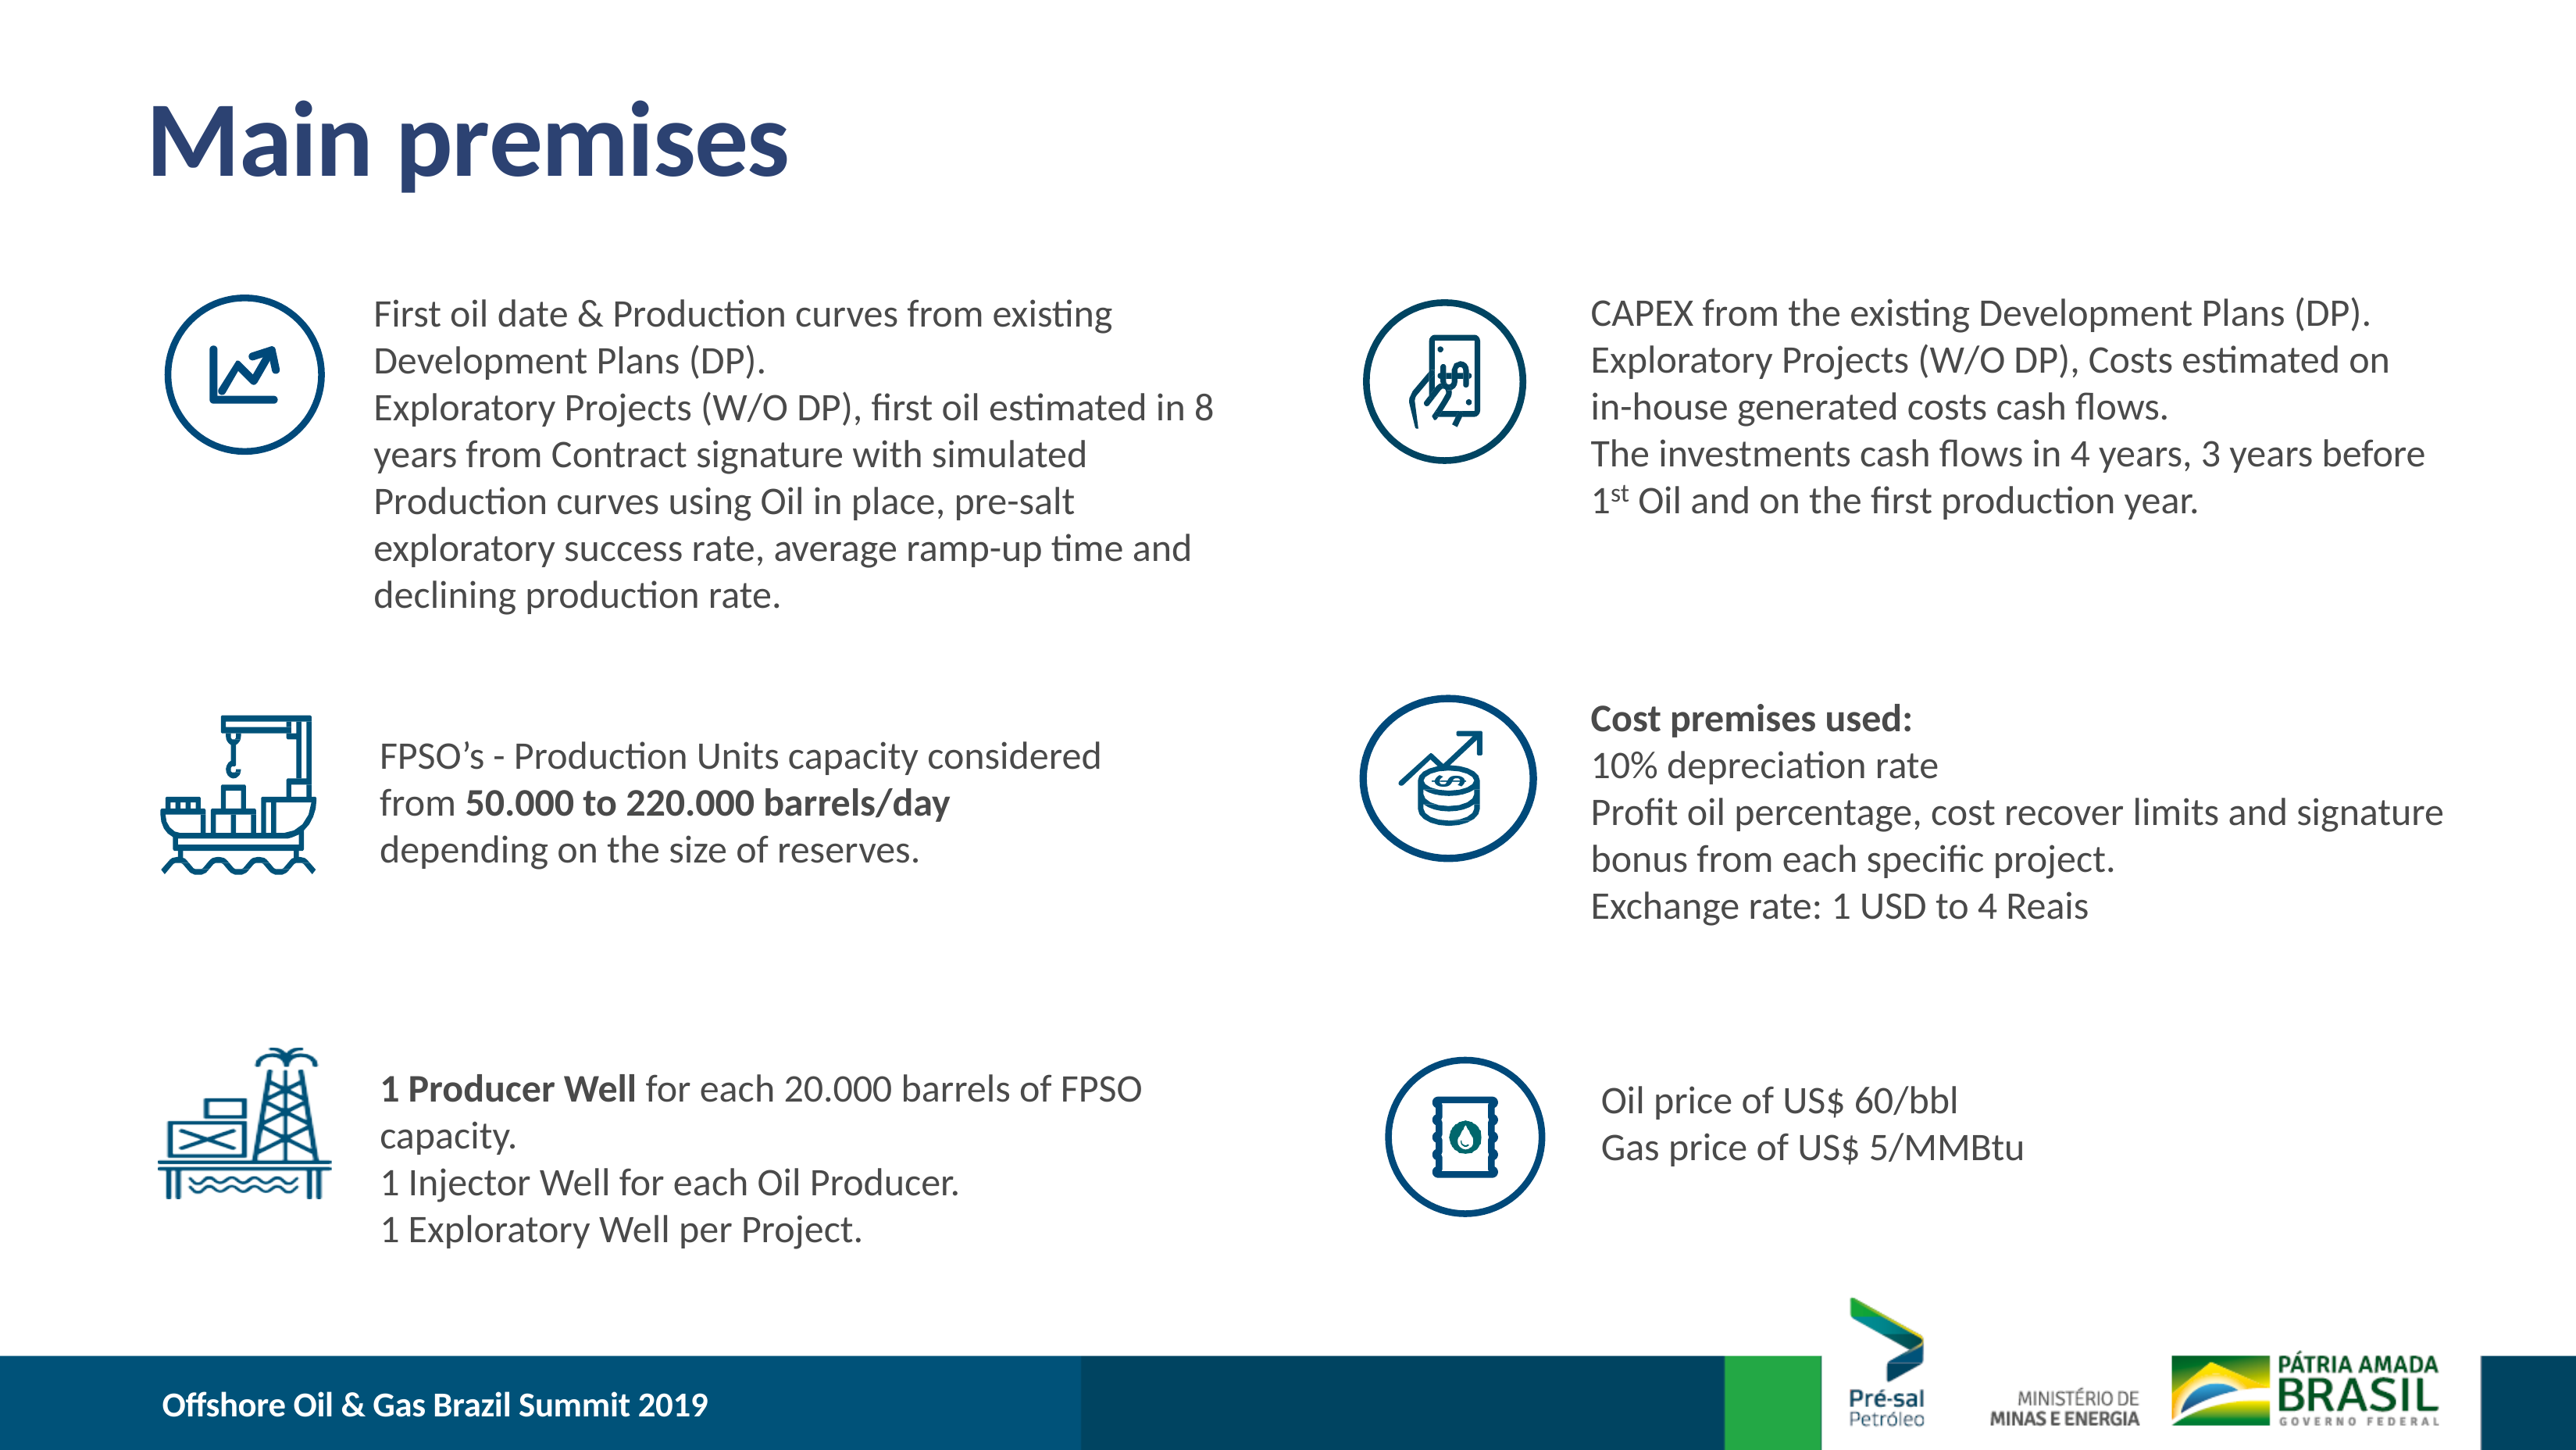

# Main premises
CAPEX from the existing Development Plans (DP).
Exploratory Projects (W/O DP), Costs estimated on in-house generated costs cash flows.
The investments cash flows in 4 years, 3 years before 1st Oil and on the first production year.
First oil date & Production curves from existing Development Plans (DP).
Exploratory Projects (W/O DP), first oil estimated in 8 years from Contract signature with simulated Production curves using Oil in place, pre-salt exploratory success rate, average ramp-up time and declining production rate.
Cost premises used:
10% depreciation rate
Profit oil percentage, cost recover limits and signature bonus from each specific project.
Exchange rate: 1 USD to 4 Reais
FPSO’s - Production Units capacity considered from 50.000 to 220.000 barrels/day depending on the size of reserves.
1 Producer Well for each 20.000 barrels of FPSO capacity.
1 Injector Well for each Oil Producer.
1 Exploratory Well per Project.
Oil price of US$ 60/bbl
Gas price of US$ 5/MMBtu
Offshore Oil & Gas Brazil Summit 2019